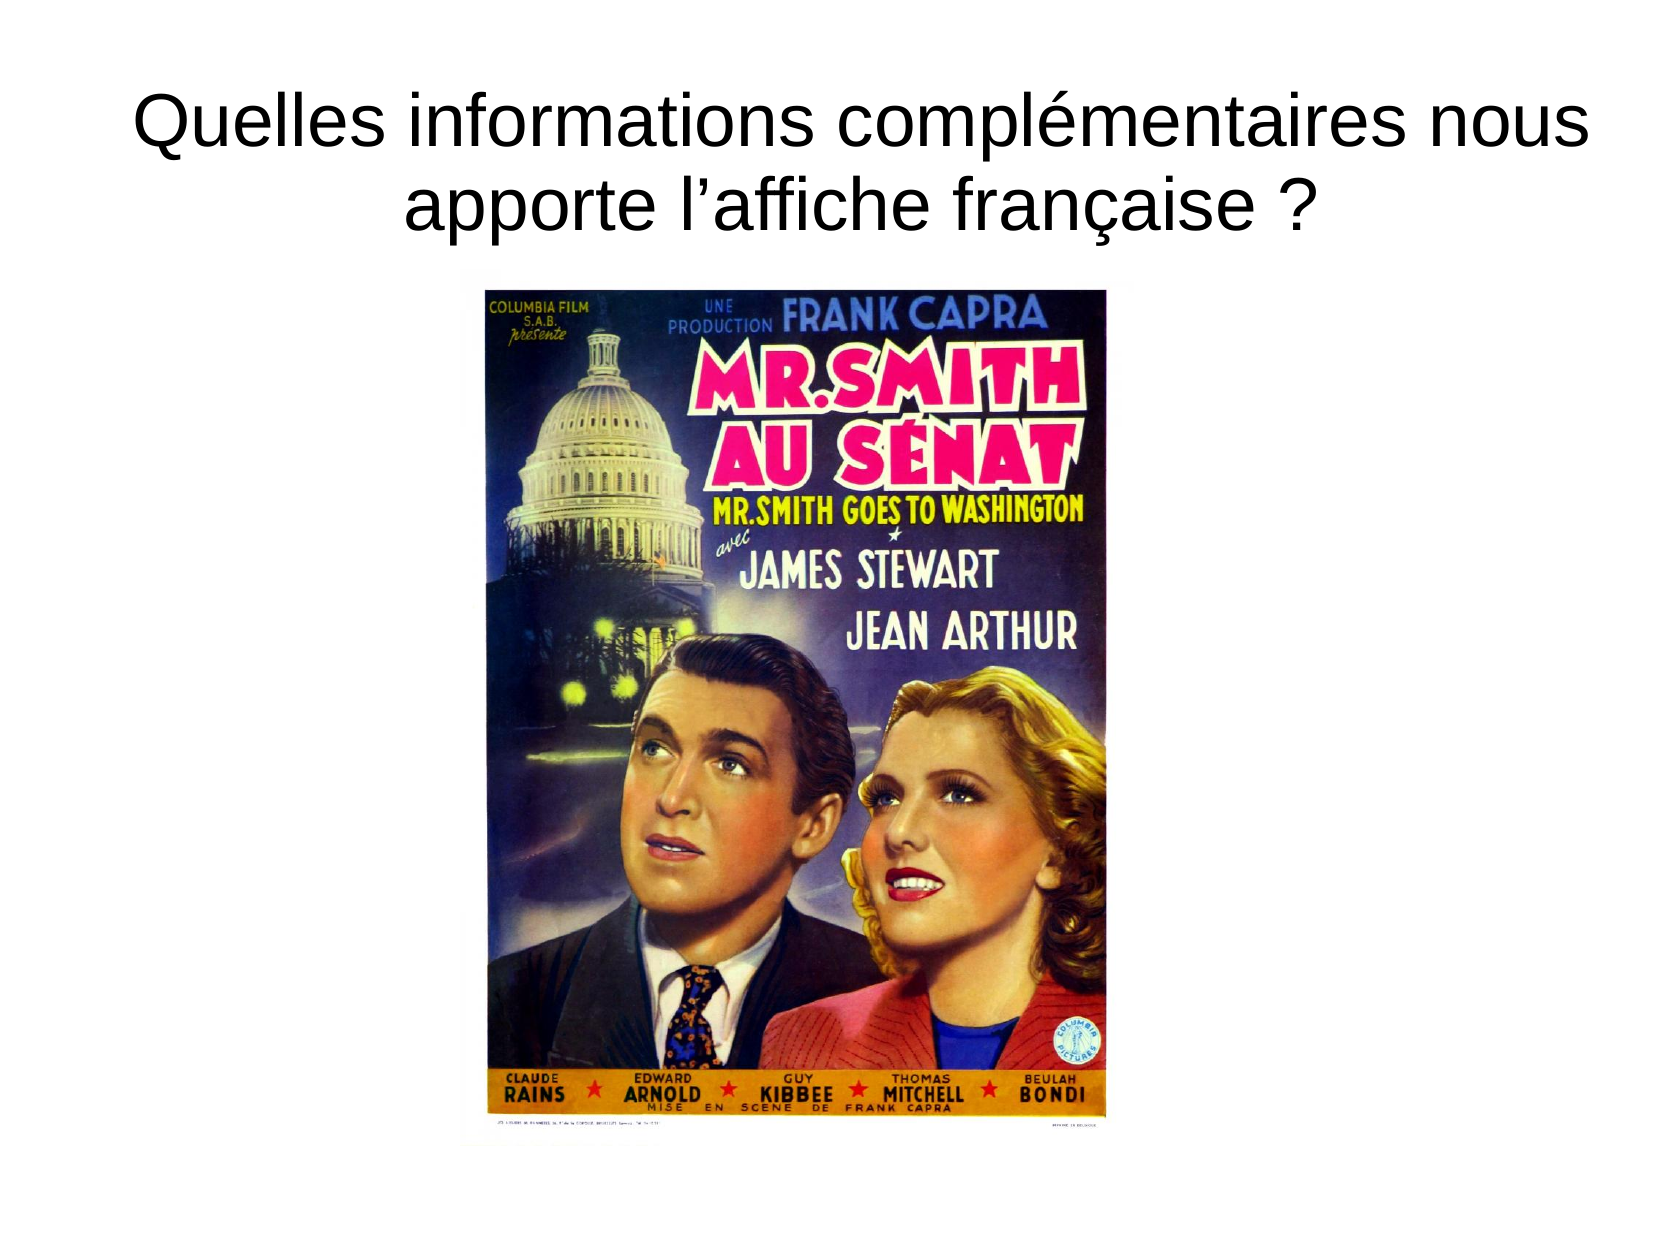

# Quelles informations complémentaires nous apporte l’affiche française ?